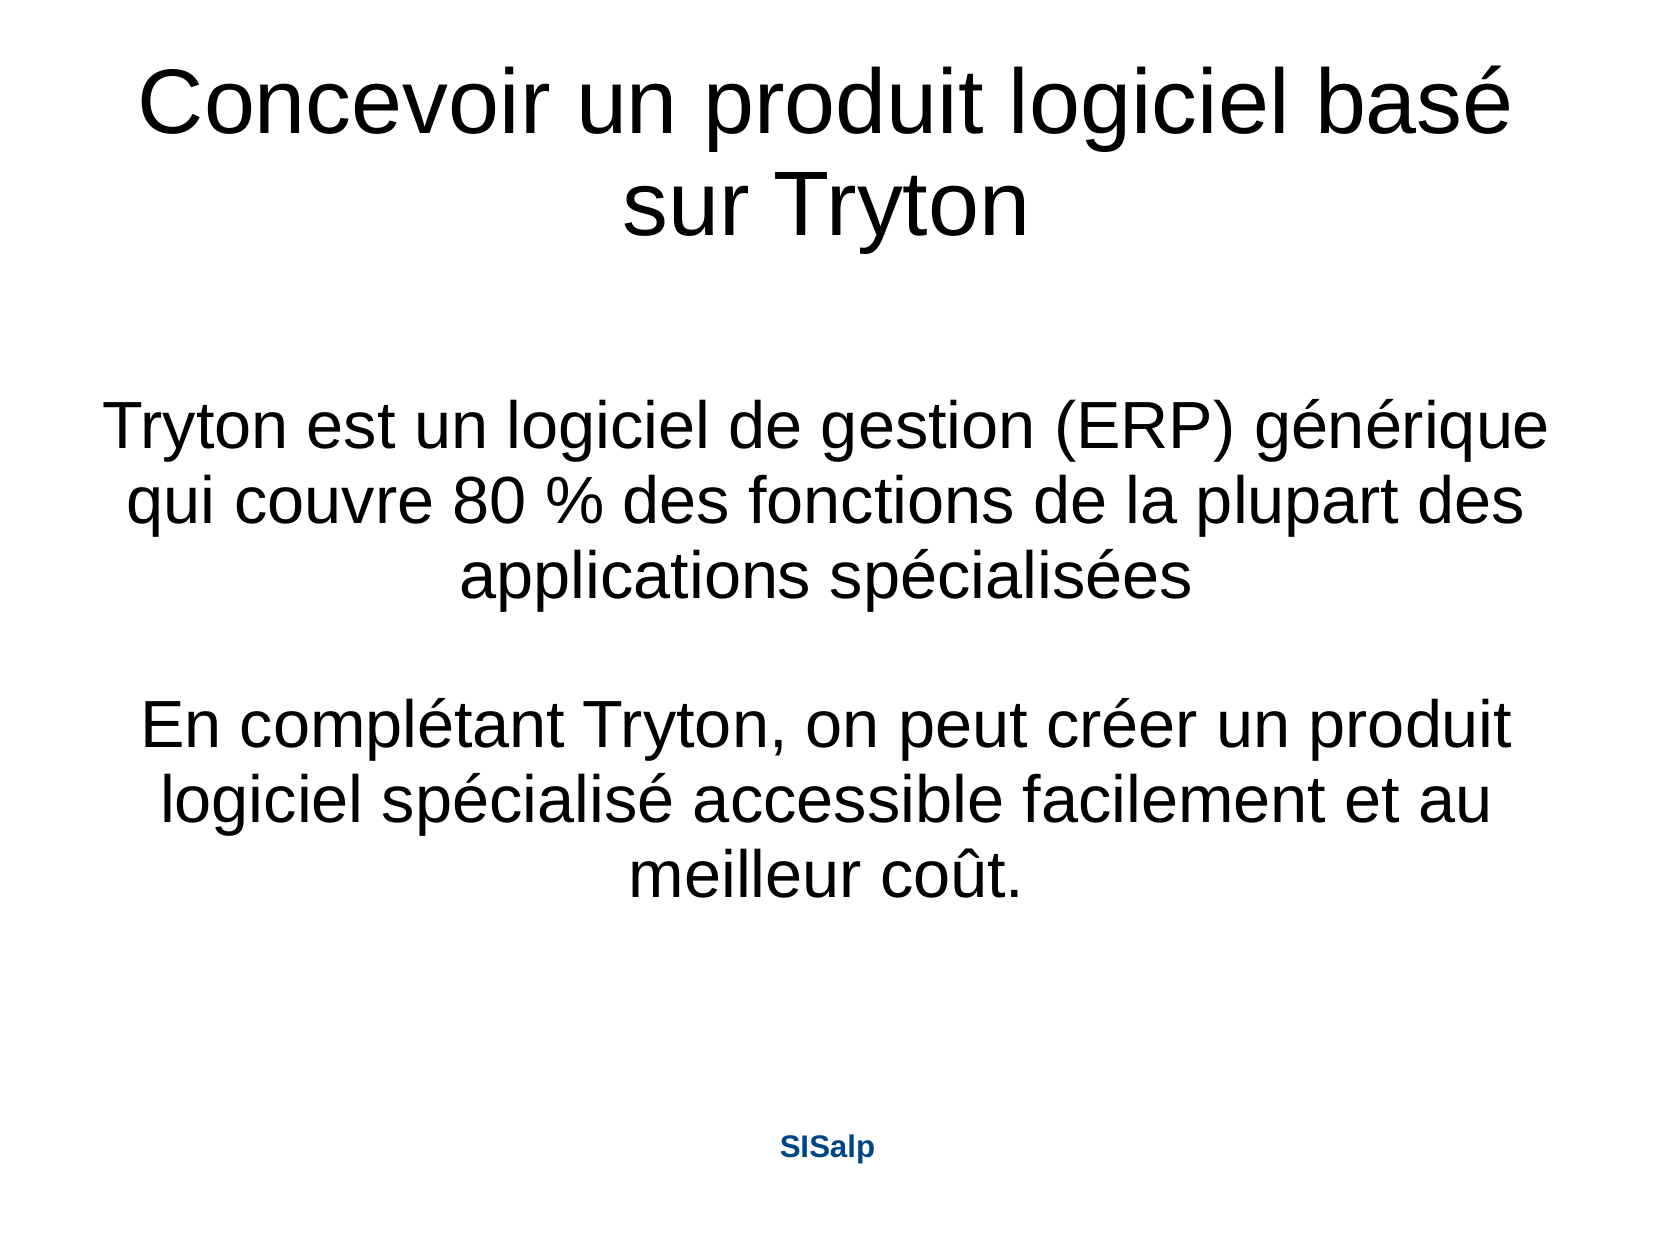

# Concevoir un produit logiciel basé sur Tryton
Tryton est un logiciel de gestion (ERP) générique qui couvre 80 % des fonctions de la plupart des applications spécialisées
En complétant Tryton, on peut créer un produit logiciel spécialisé accessible facilement et au meilleur coût.